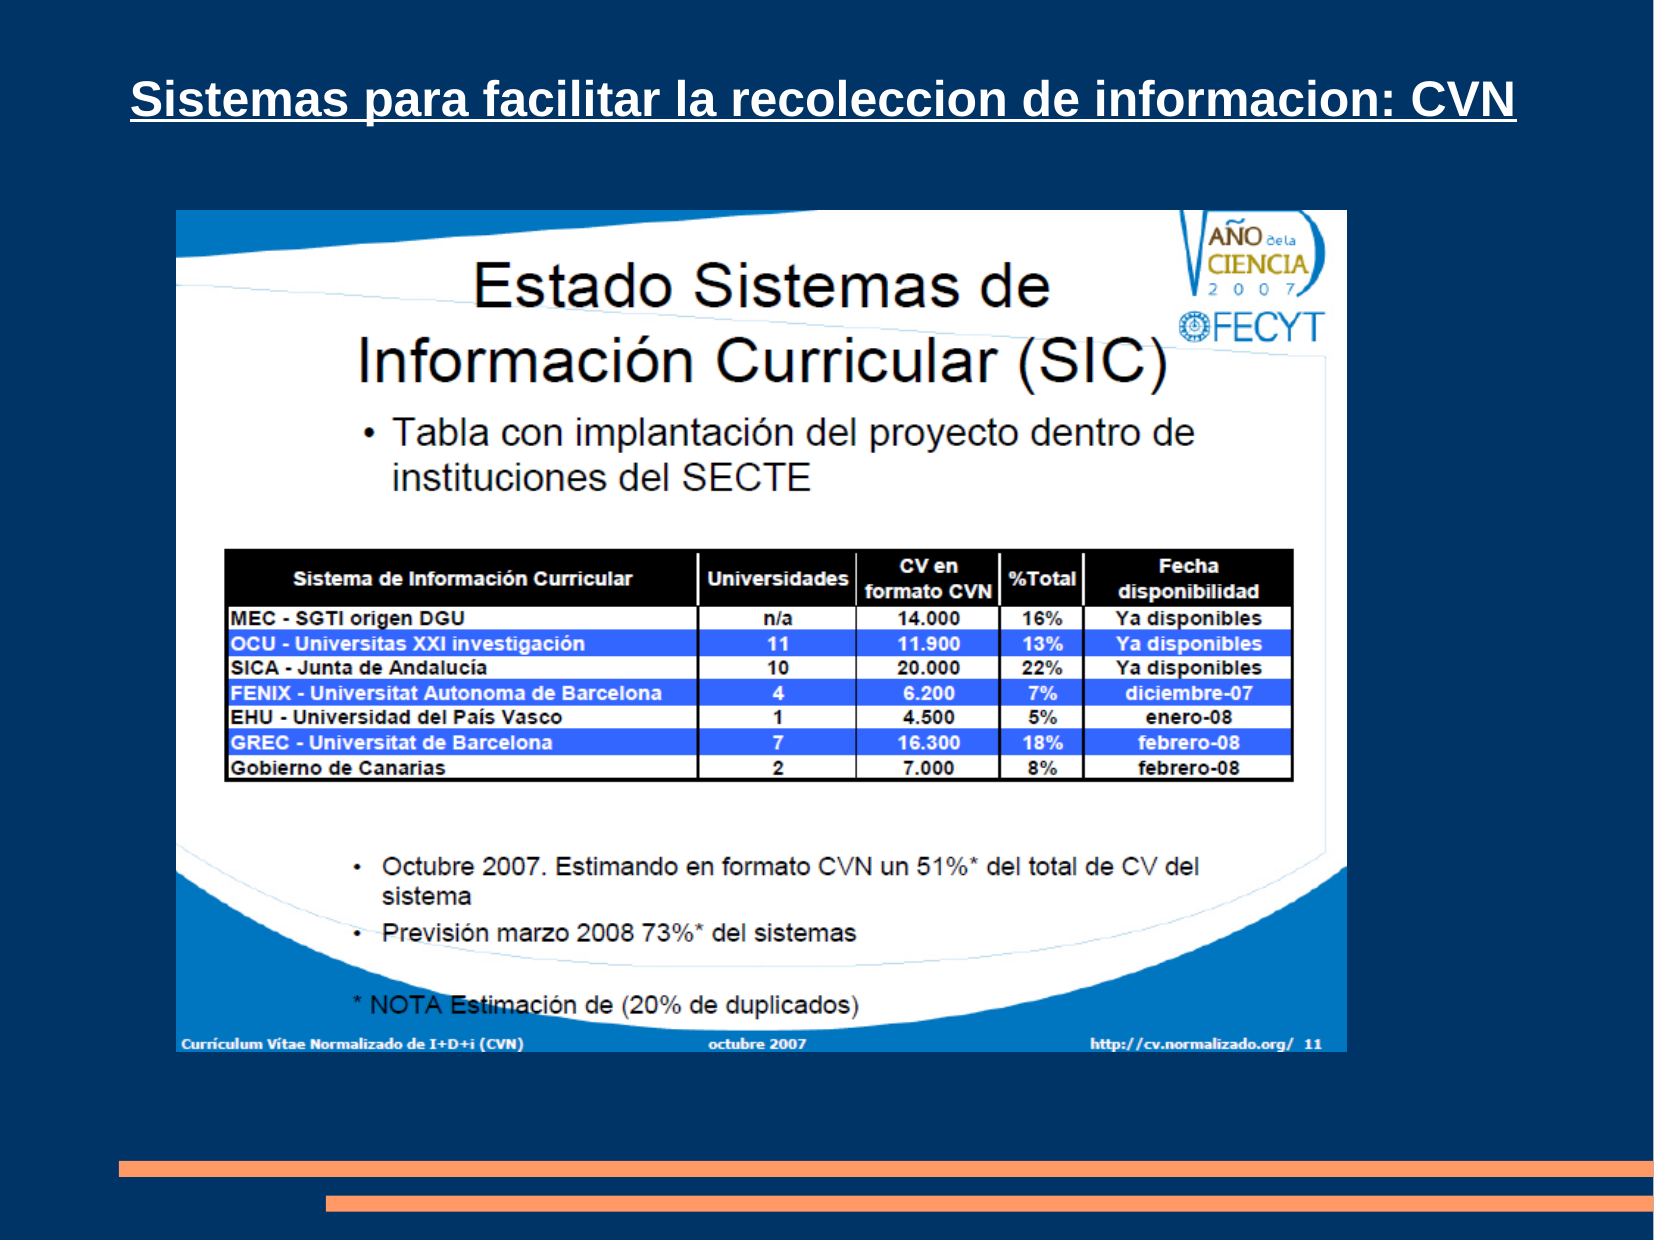

Sistemas para facilitar la recoleccion de informacion: CVN